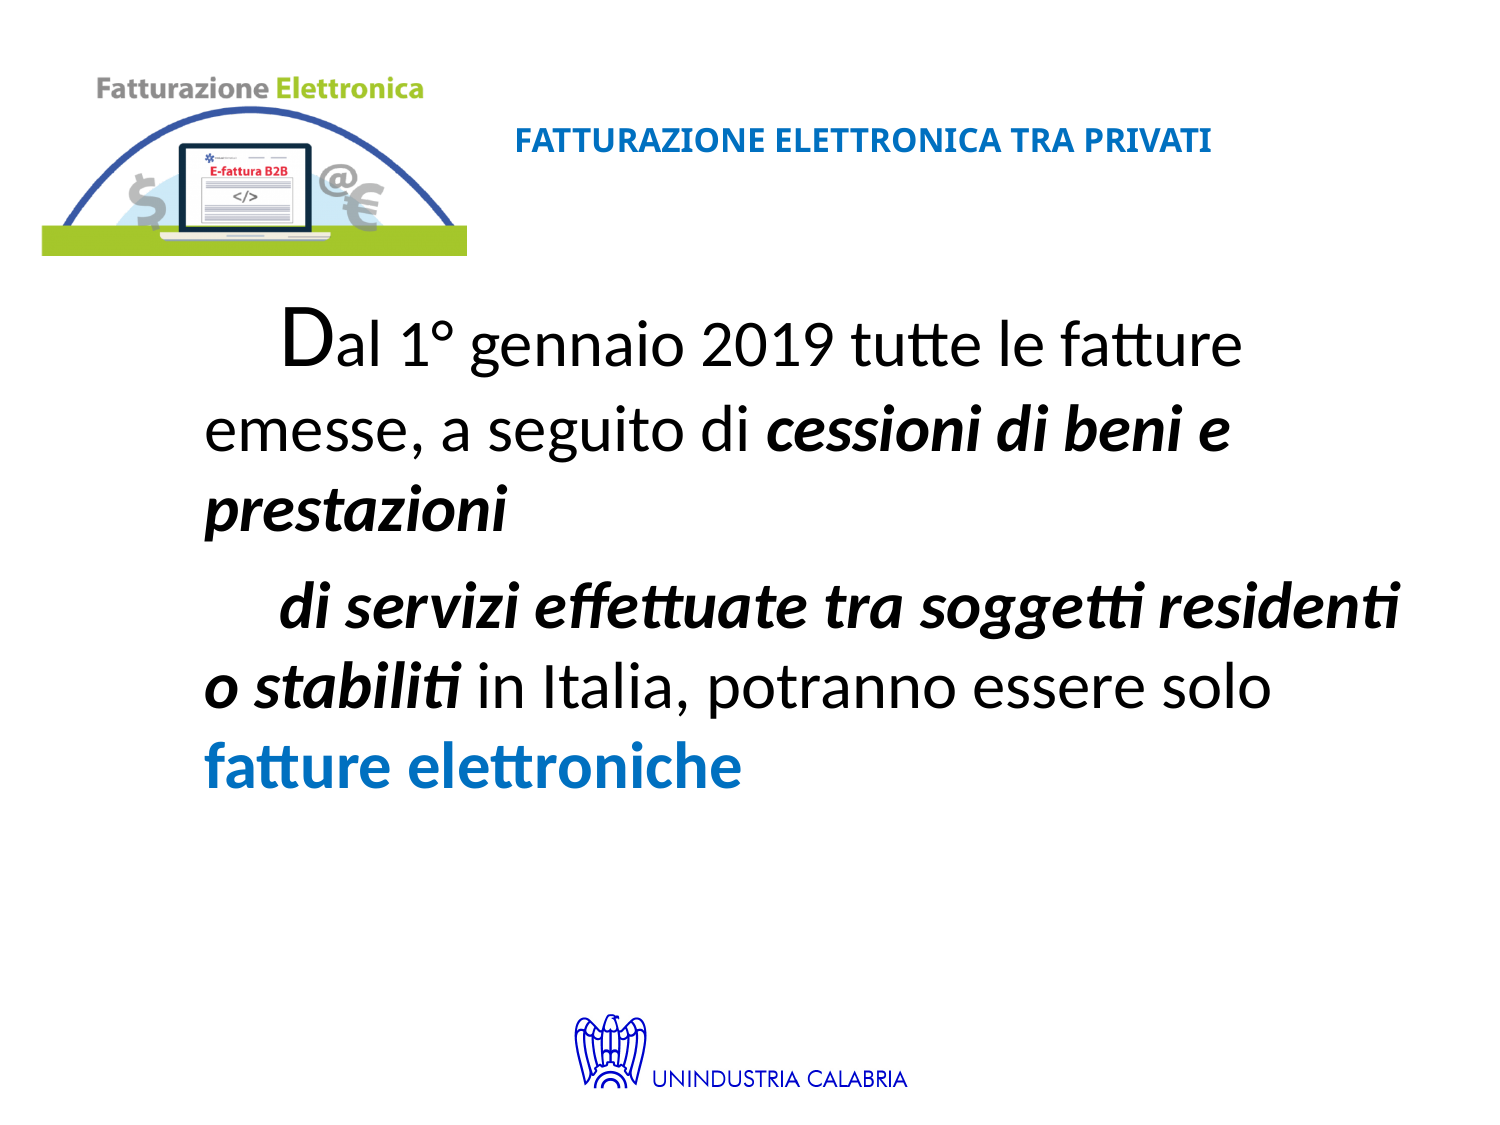

# FATTURAZIONE ELETTRONICA TRA PRIVATI
	Dal 1° gennaio 2019 tutte le fatture emesse, a seguito di cessioni di beni e prestazioni
	di servizi effettuate tra soggetti residenti o stabiliti in Italia, potranno essere solo fatture elettroniche